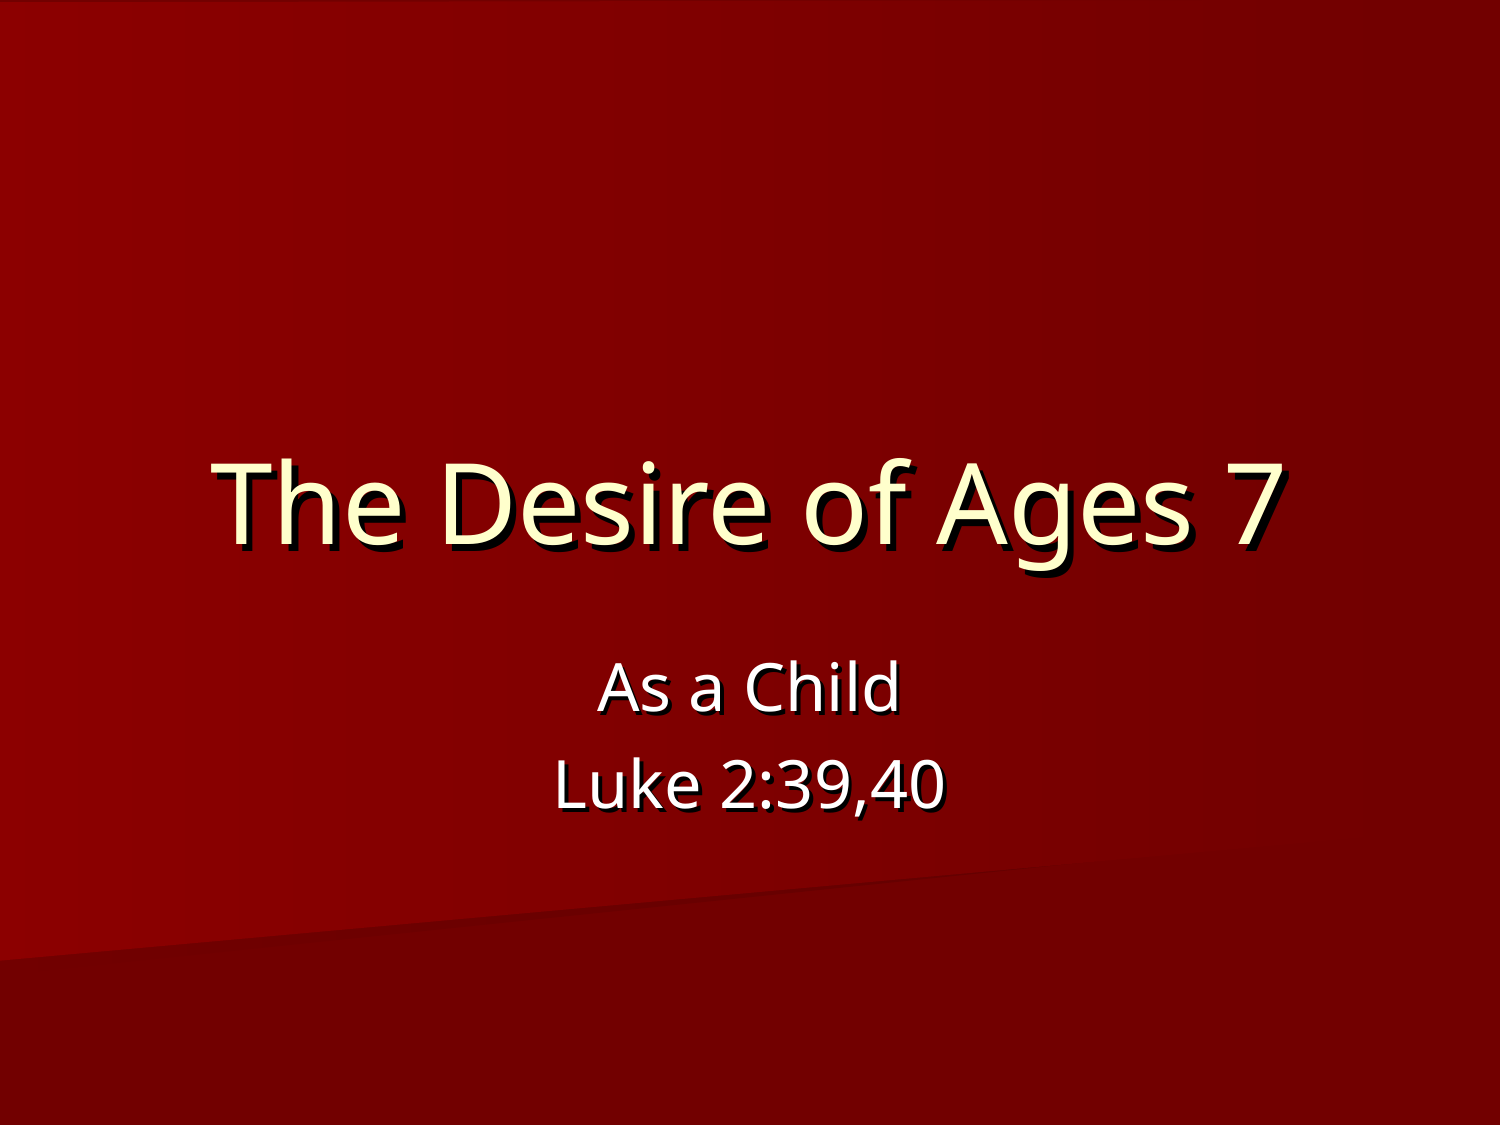

# The Desire of Ages 7
As a Child
Luke 2:39,40